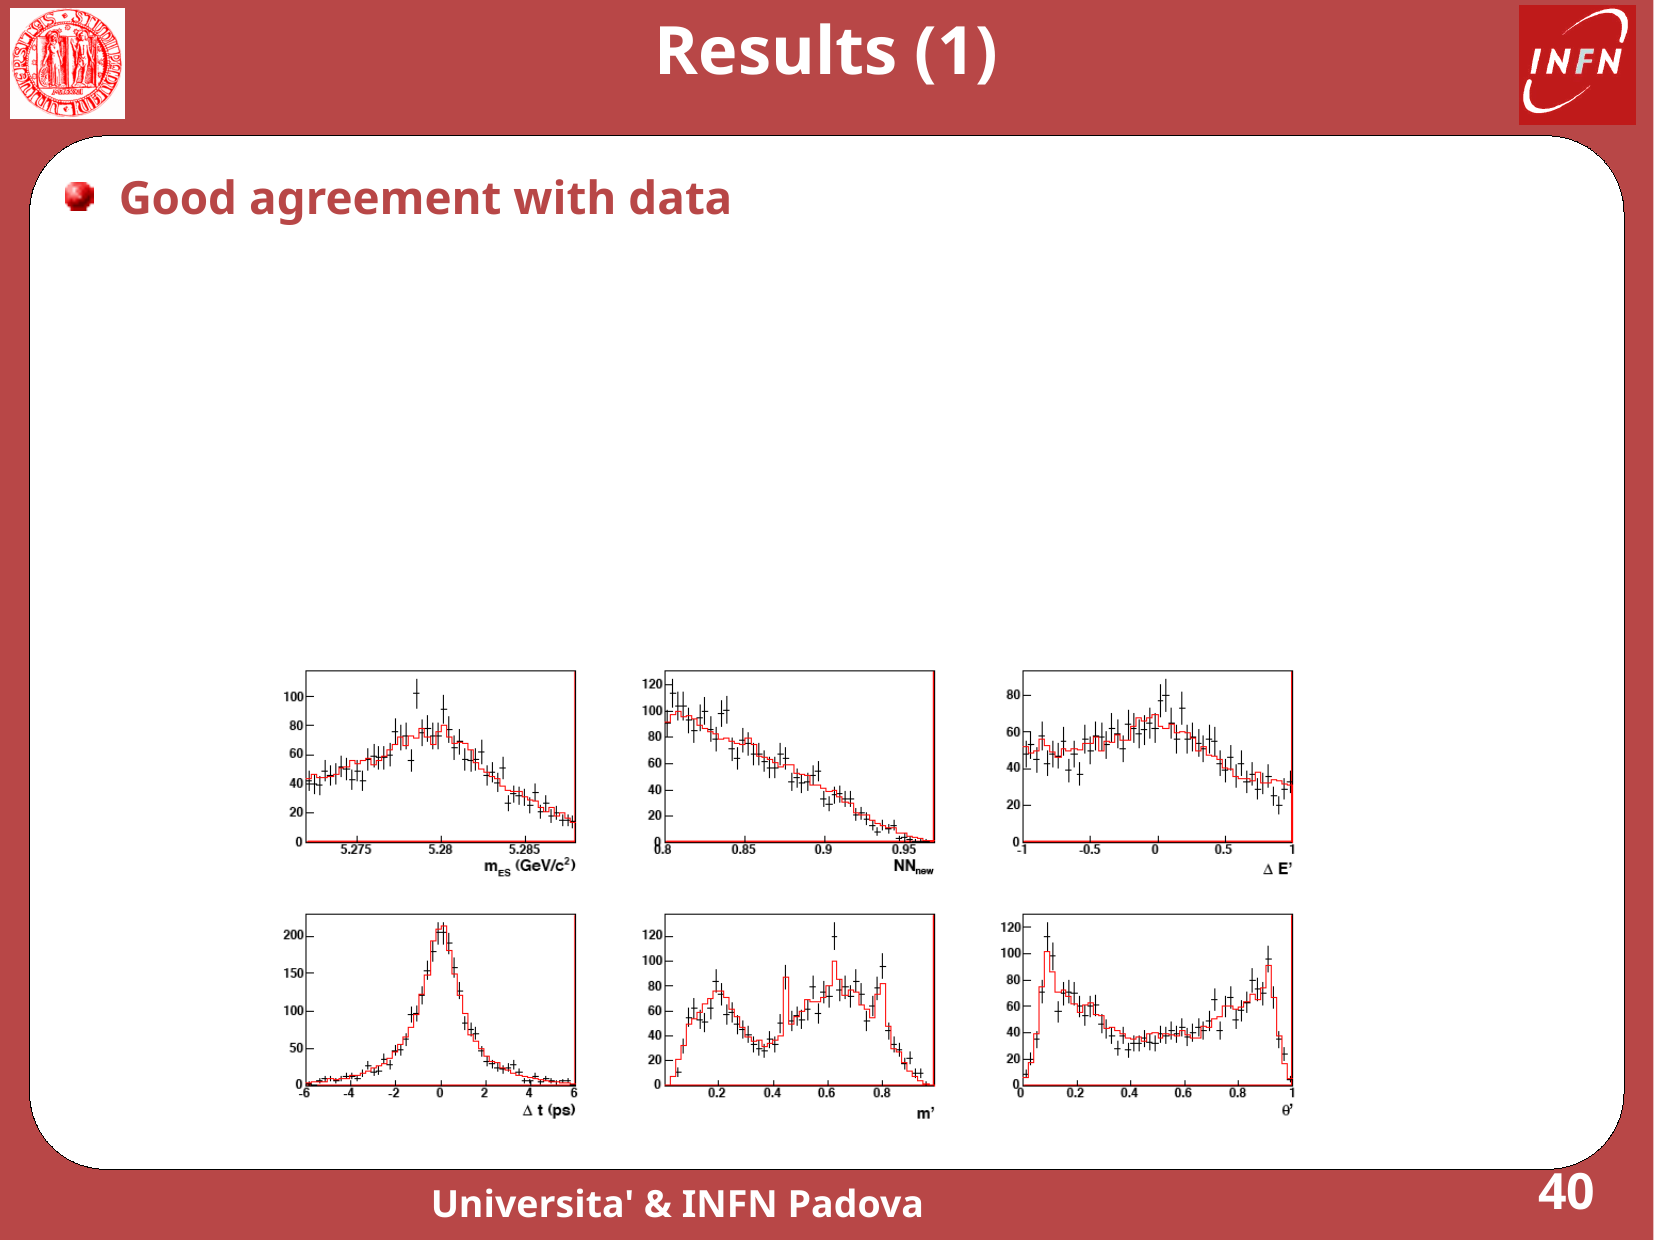

# Results (1)
Good agreement with data